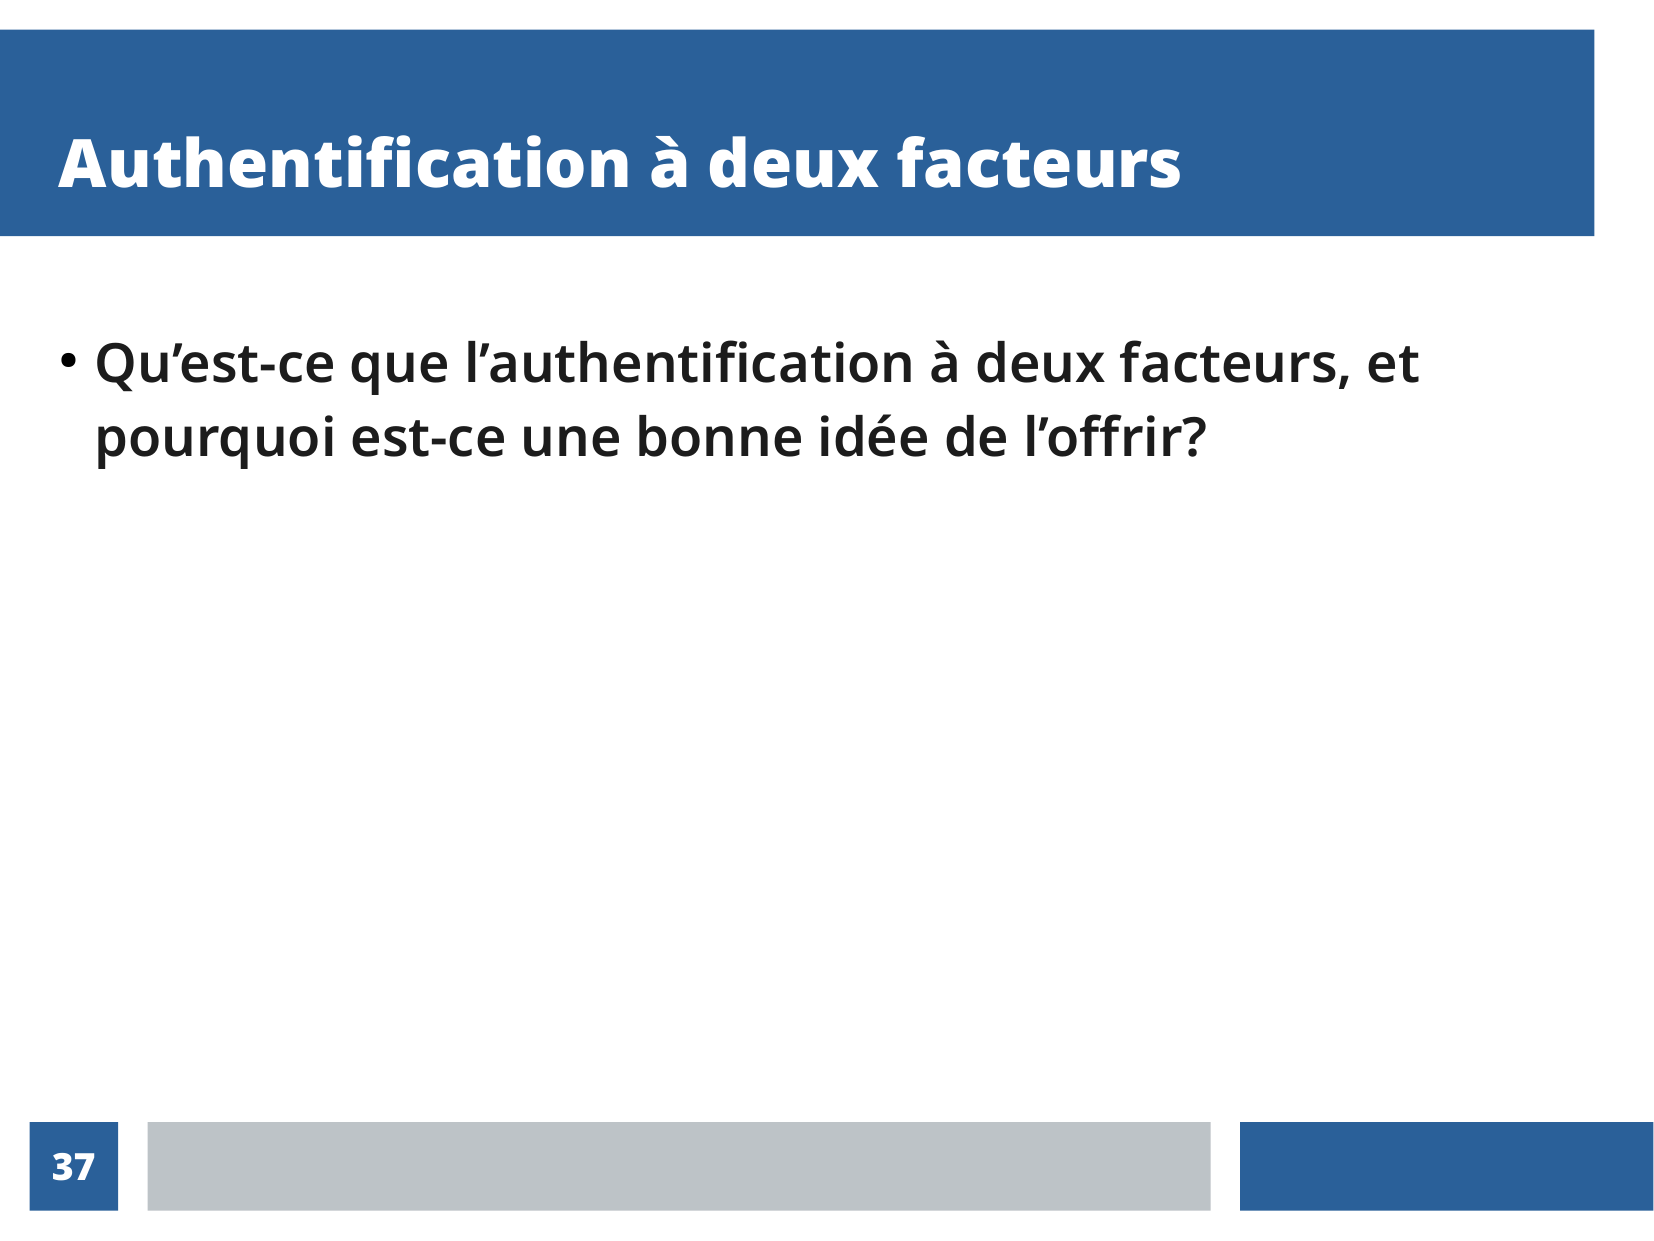

# Authentification à deux facteurs
Qu’est-ce que l’authentification à deux facteurs, et pourquoi est-ce une bonne idée de l’offrir?
37